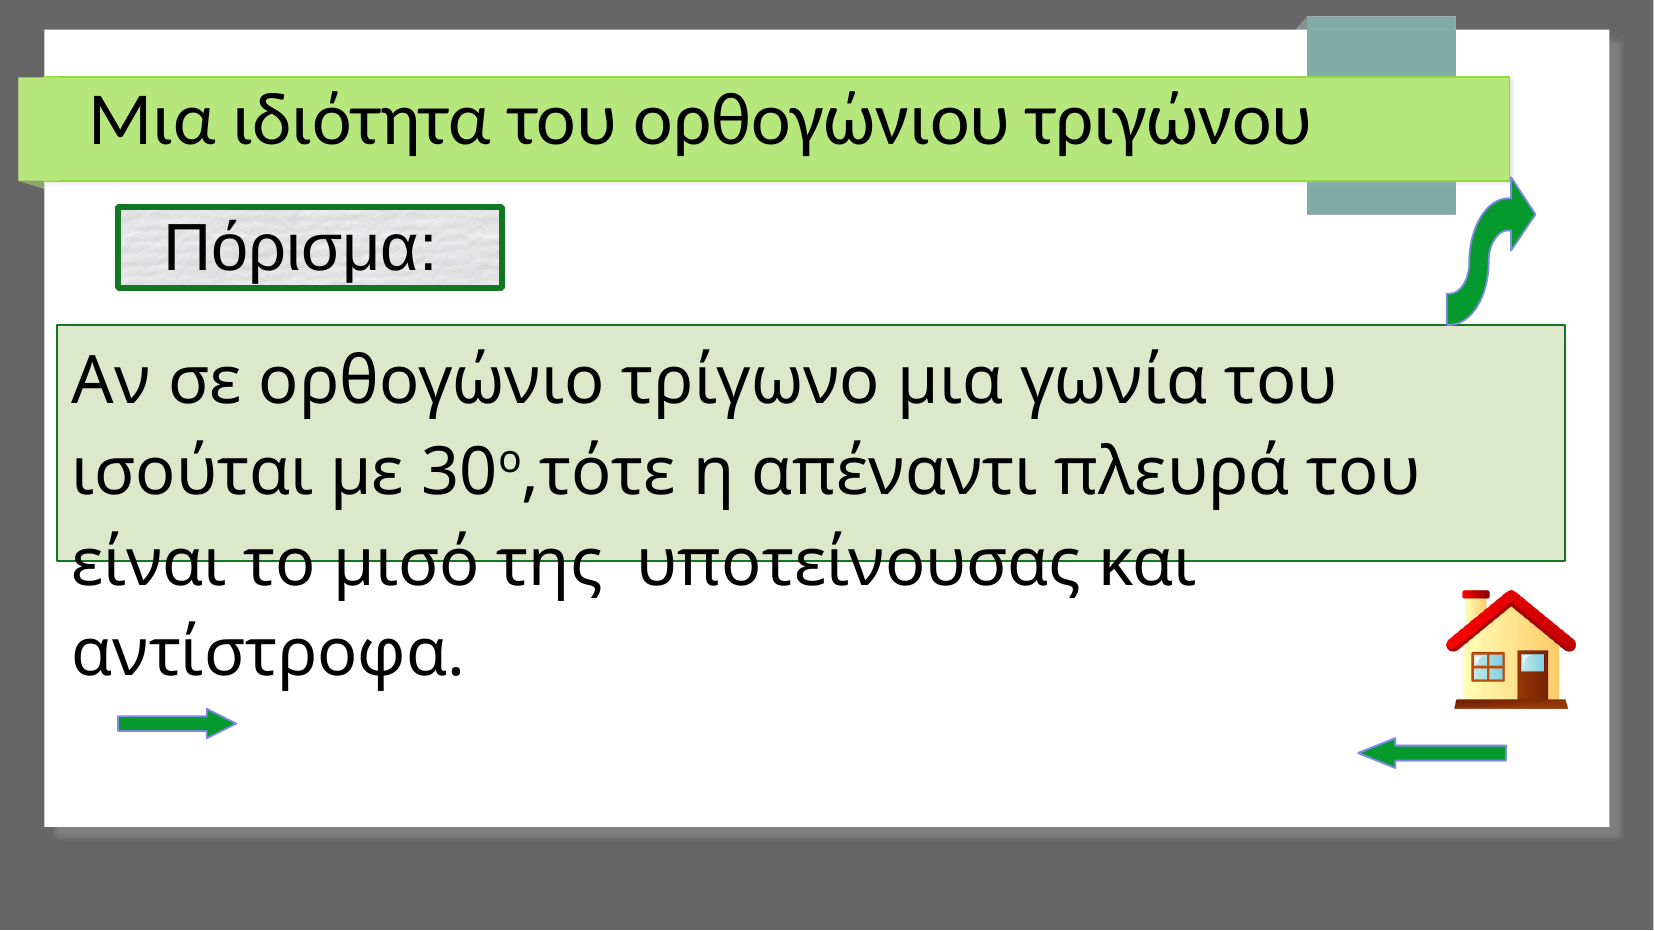

# Μια ιδιότητα του ορθογώνιου τριγώνου
Πόρισμα:
Αν σε ορθογώνιο τρίγωνο μια γωνία του ισούται με 30ο,τότε η απέναντι πλευρά του είναι το μισό της υποτείνουσας και αντίστροφα.